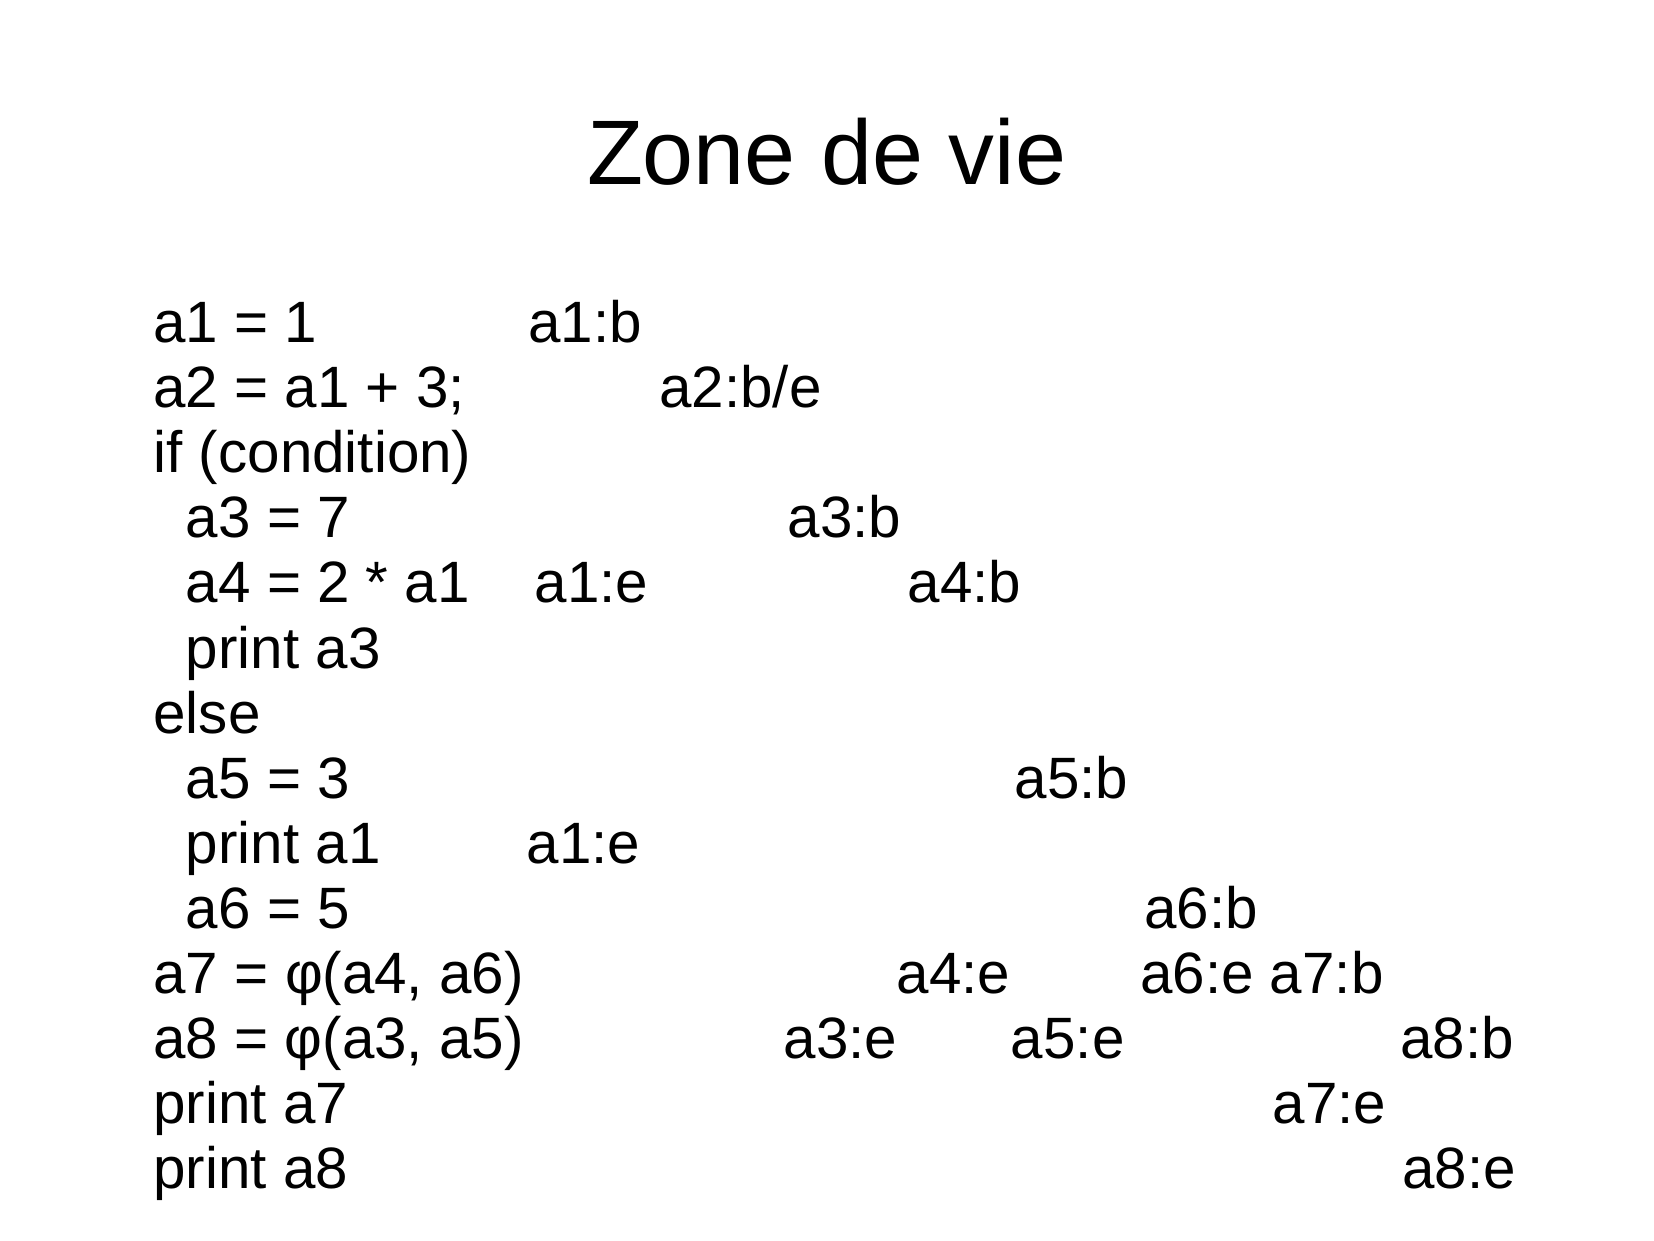

# Zone de vie
a1 = 1 a1:b
a2 = a1 + 3; a2:b/e
if (condition)
 a3 = 7 a3:b
 a4 = 2 * a1 a1:e a4:b
 print a3
else
 a5 = 3 a5:b
 print a1 a1:e
 a6 = 5 a6:b
a7 = φ(a4, a6) a4:e a6:e a7:b
a8 = φ(a3, a5) a3:e a5:e a8:b
print a7 a7:e
print a8 a8:e